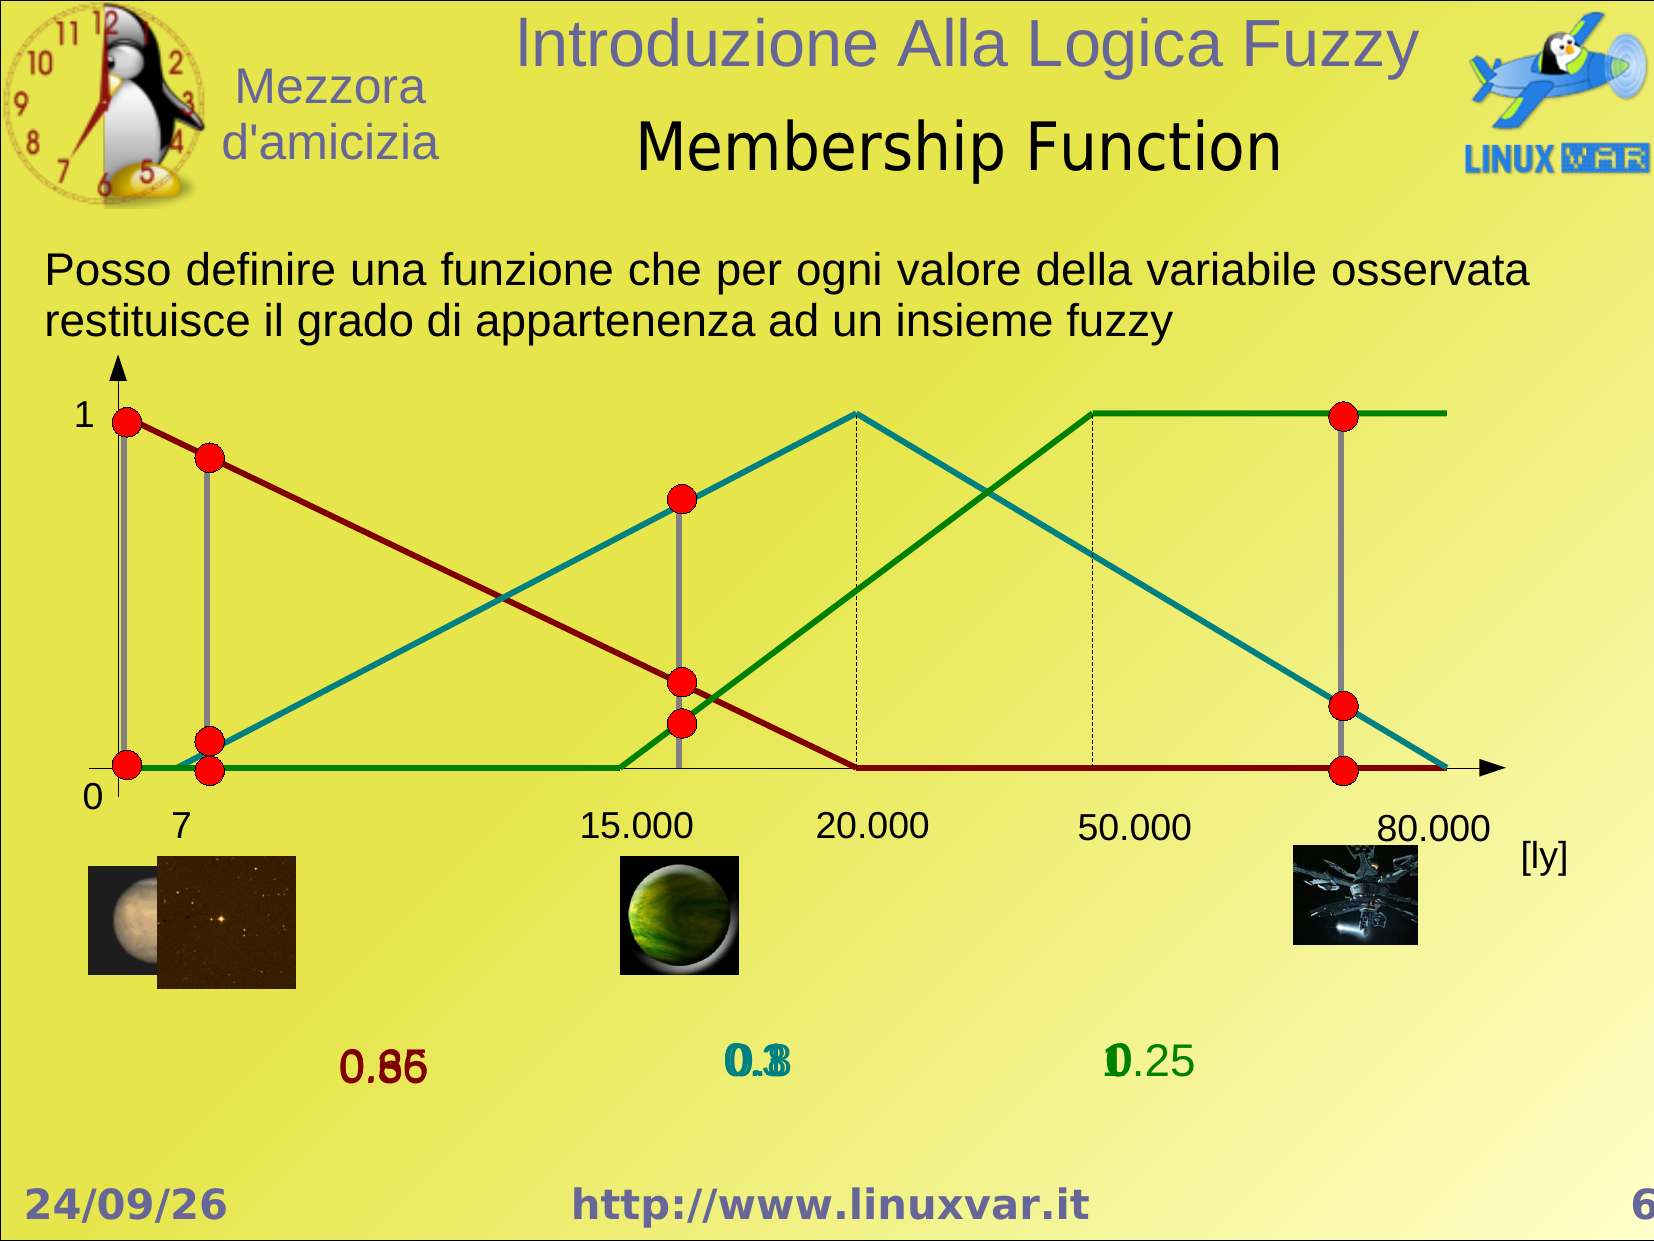

# Membership Function
Posso definire una funzione che per ogni valore della variabile osservata restituisce il grado di appartenenza ad un insieme fuzzy
1
0
7
15.000
20.000
50.000
80.000
[ly]
0
0.1
0
0.3
0.8
1
0
0.25
0.65
0.8
0
0.36
6